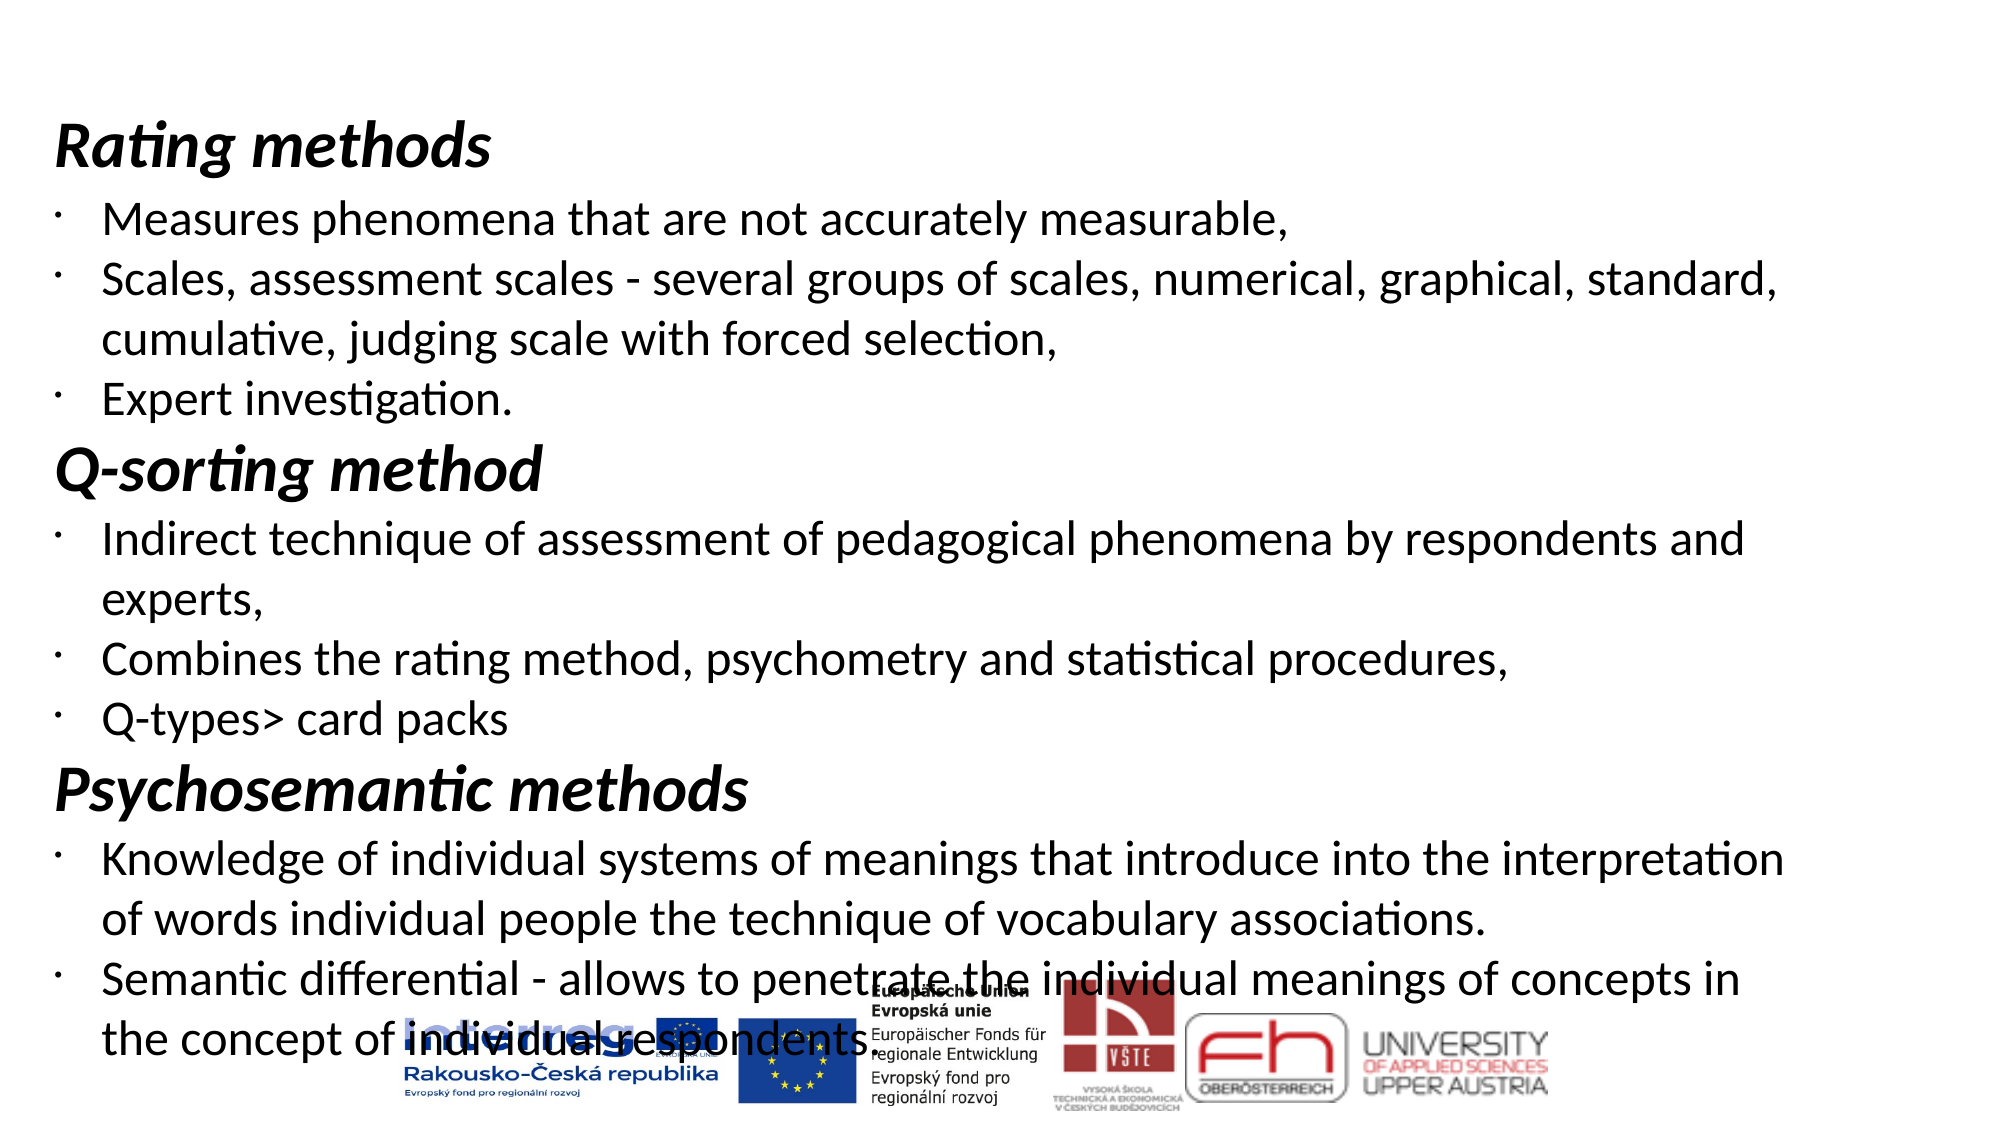

Rating methods
Measures phenomena that are not accurately measurable,
Scales, assessment scales - several groups of scales, numerical, graphical, standard, cumulative, judging scale with forced selection,
Expert investigation.
Q-sorting method
Indirect technique of assessment of pedagogical phenomena by respondents and experts,
Combines the rating method, psychometry and statistical procedures,
Q-types> card packs
Psychosemantic methods
Knowledge of individual systems of meanings that introduce into the interpretation of words individual people the technique of vocabulary associations.
Semantic differential - allows to penetrate the individual meanings of concepts in the concept of individual respondents.
#